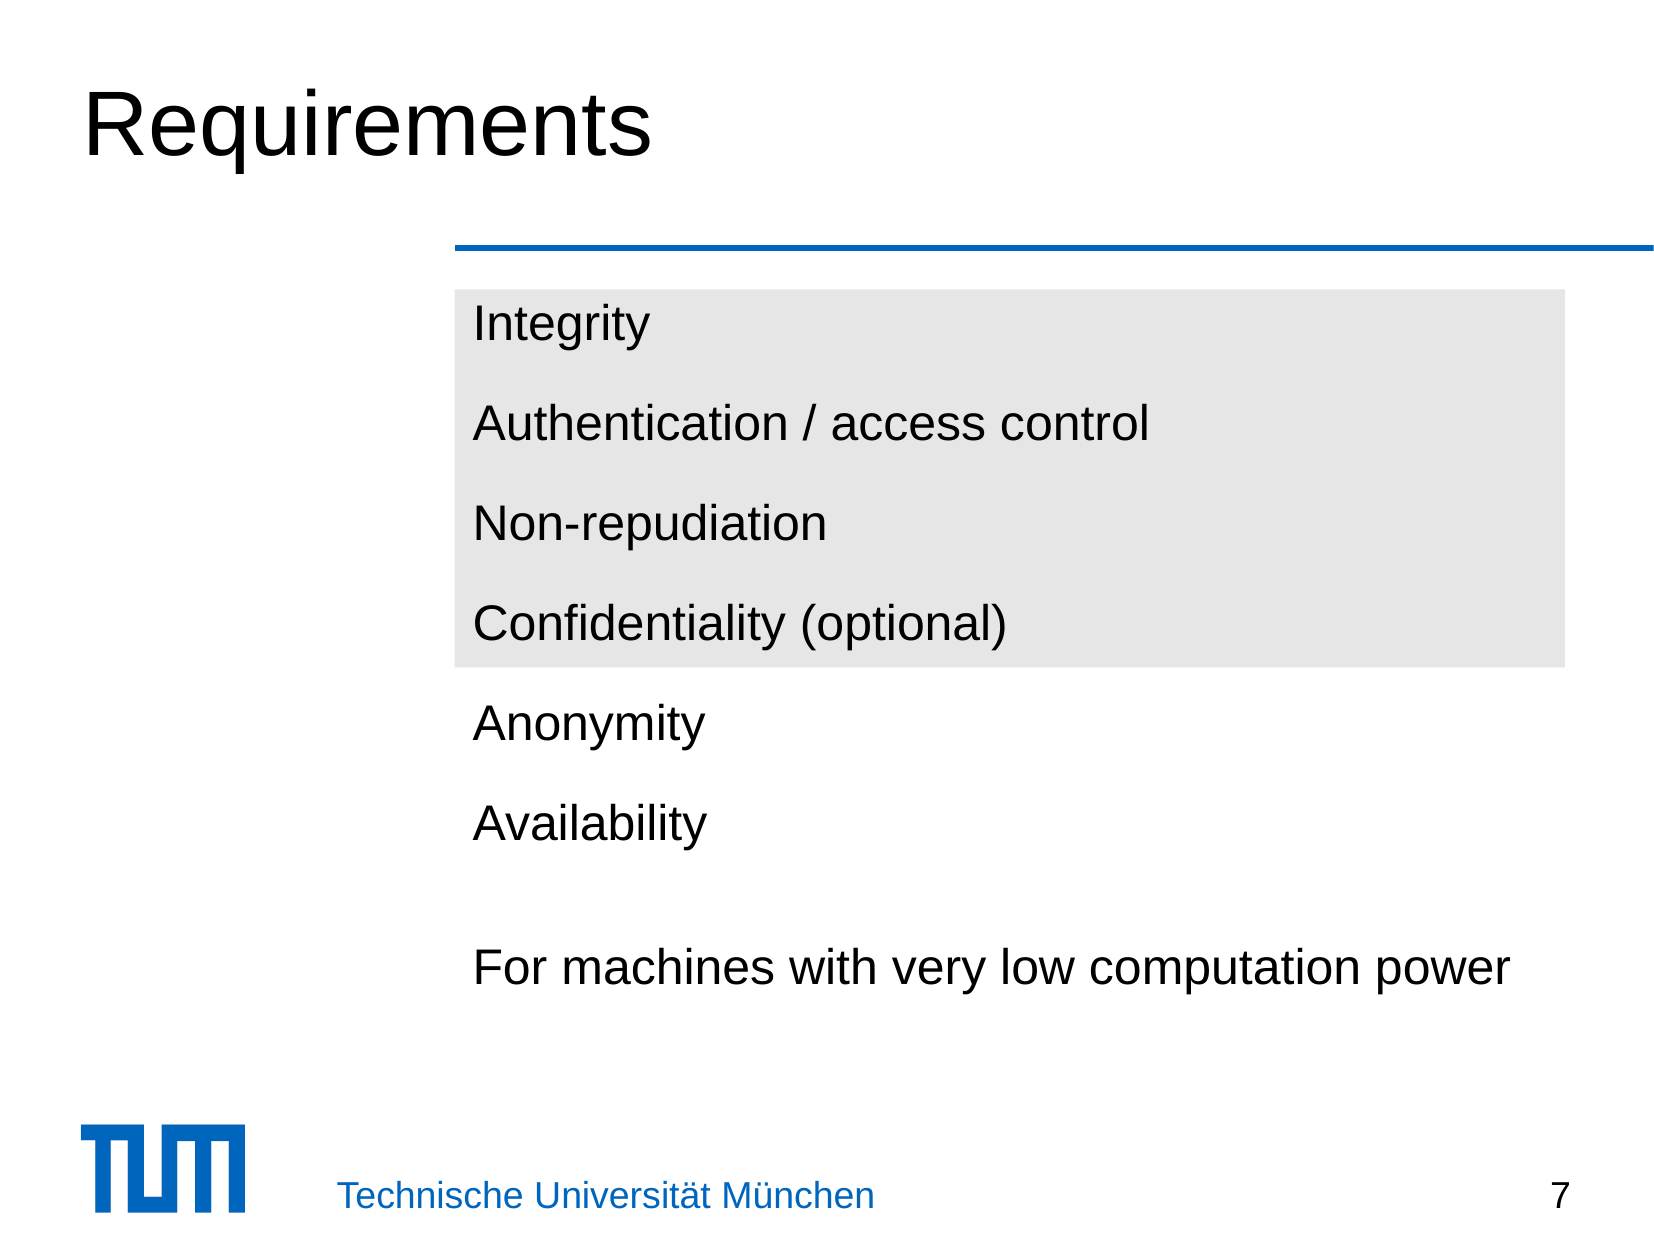

# Requirements
Integrity
Authentication / access control
Non-repudiation
Confidentiality (optional)
Anonymity
Availability
For machines with very low computation power
7